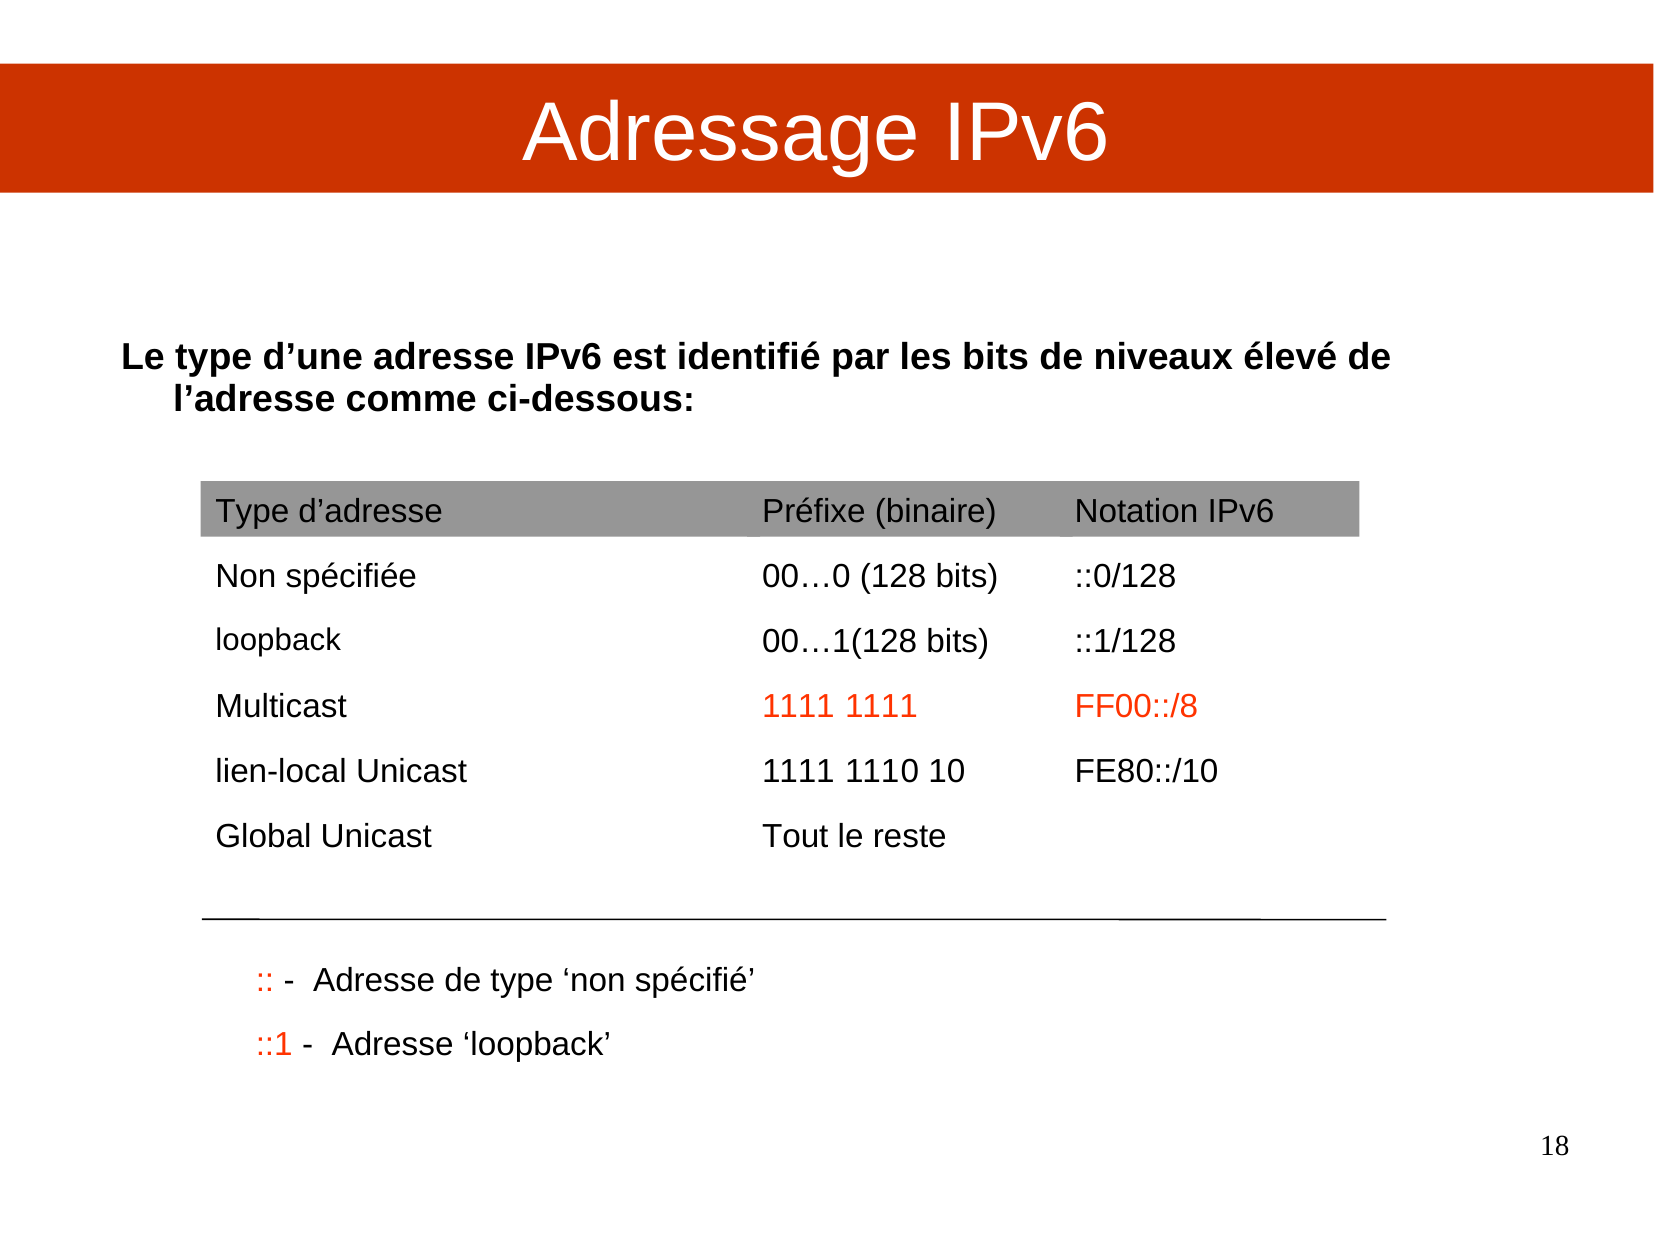

# Adressage IPv6
Le type d’une adresse IPv6 est identifié par les bits de niveaux élevé de l’adresse comme ci-dessous:
Type d’adresse
Préfixe (binaire)‏
Notation IPv6
Non spécifiée
00…0 (128 bits)‏
::0/128
loopback
00…1(128 bits)‏
::1/128
Multicast
1111 1111
FF00::/8
lien-local Unicast
1111 1110 10
FE80::/10
Global Unicast
Tout le reste
:: - Adresse de type ‘non spécifié’
::1 - Adresse ‘loopback’